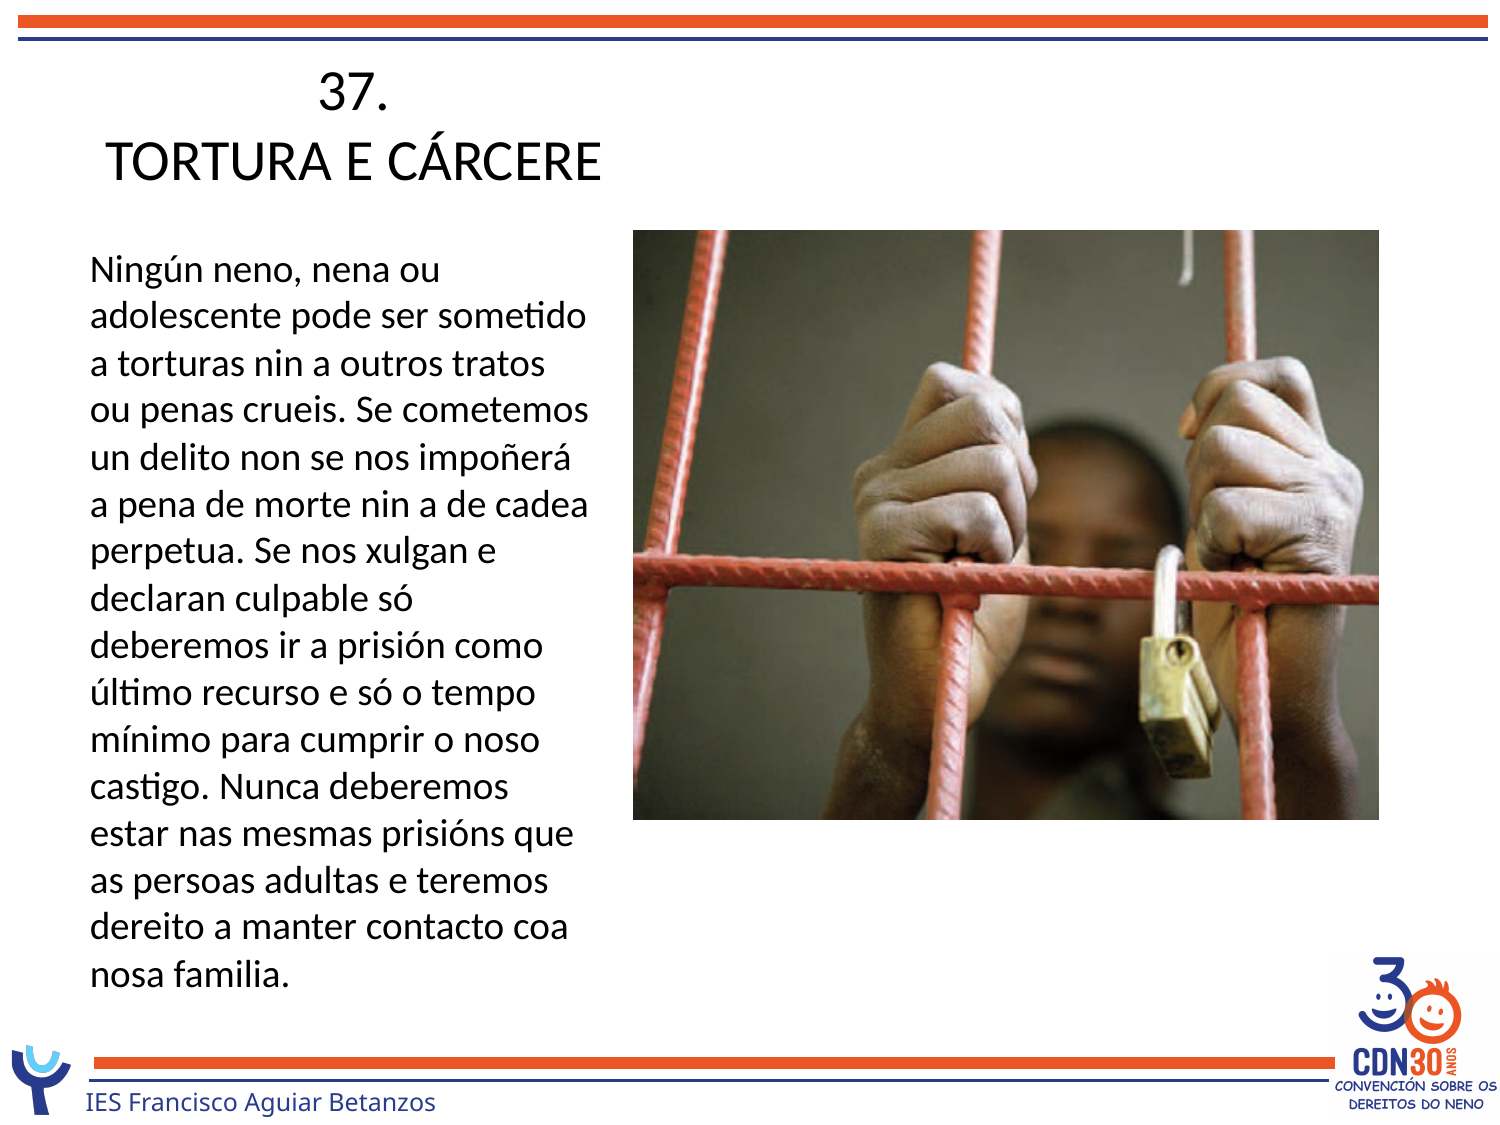

# 37. TORTURA E CÁRCERE
Ningún neno, nena ou adolescente pode ser sometido a torturas nin a outros tratos ou penas crueis. Se cometemos un delito non se nos impoñerá a pena de morte nin a de cadea perpetua. Se nos xulgan e declaran culpable só deberemos ir a prisión como último recurso e só o tempo mínimo para cumprir o noso castigo. Nunca deberemos estar nas mesmas prisións que as persoas adultas e teremos dereito a manter contacto coa nosa familia.